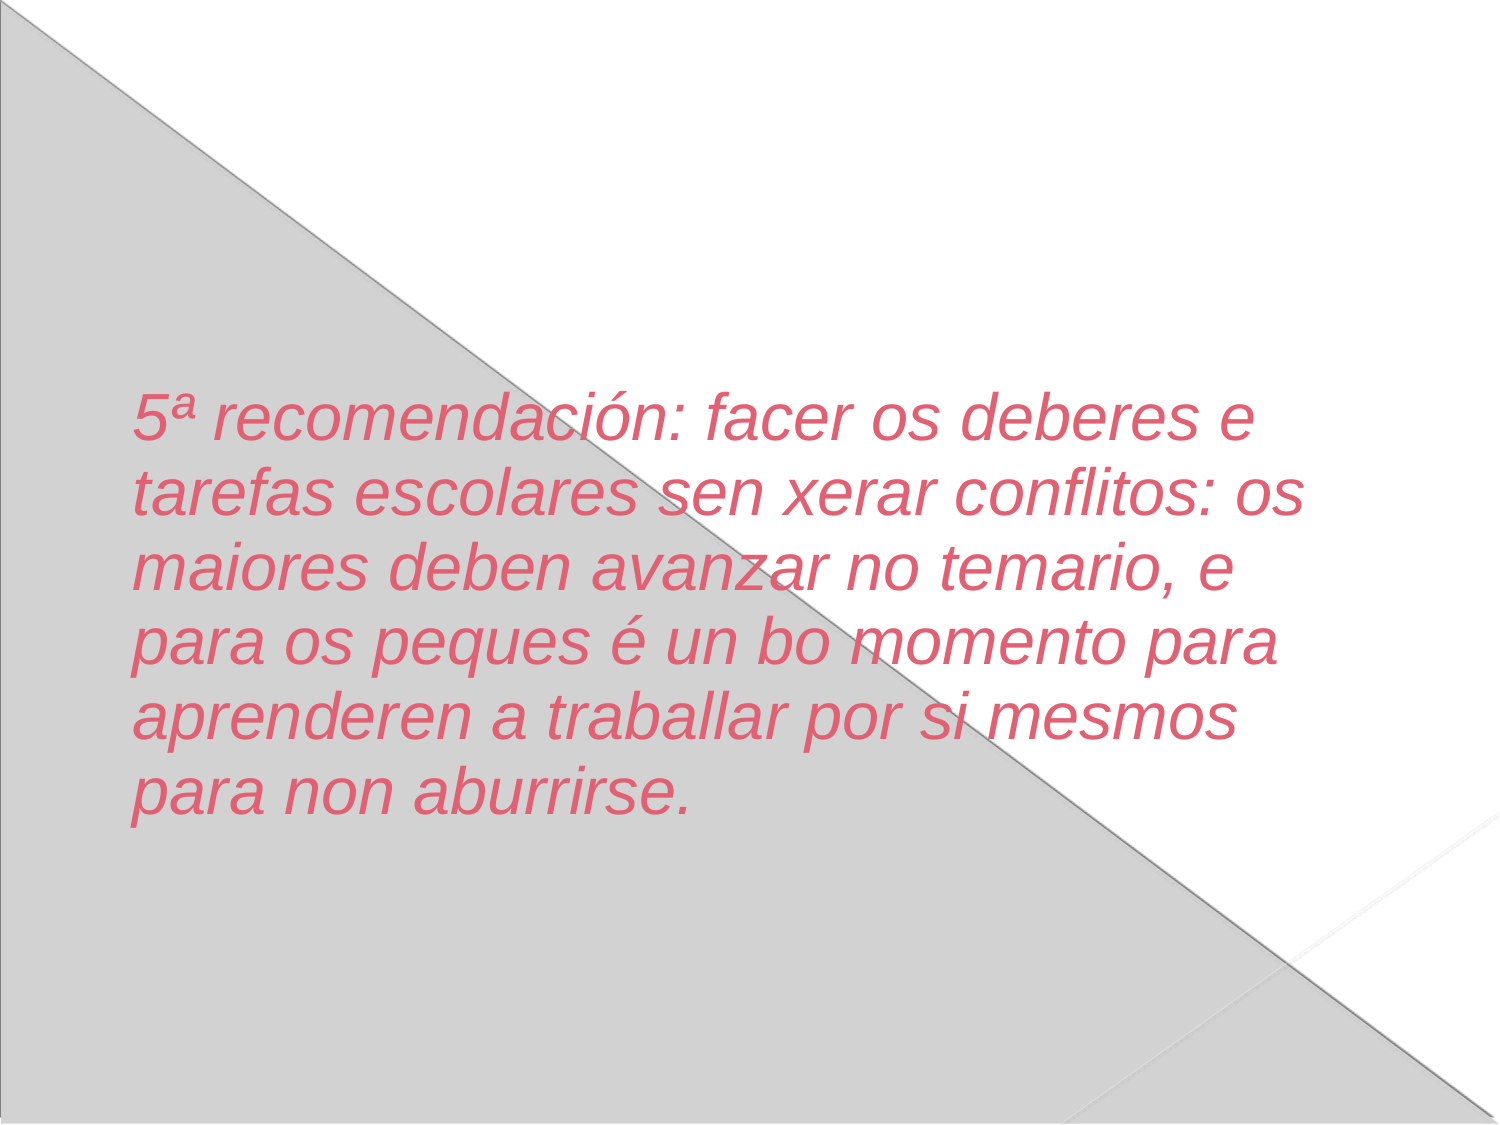

5ª recomendación: facer os deberes e tarefas escolares sen xerar conflitos: os maiores deben avanzar no temario, e para os peques é un bo momento para aprenderen a traballar por si mesmos para non aburrirse.